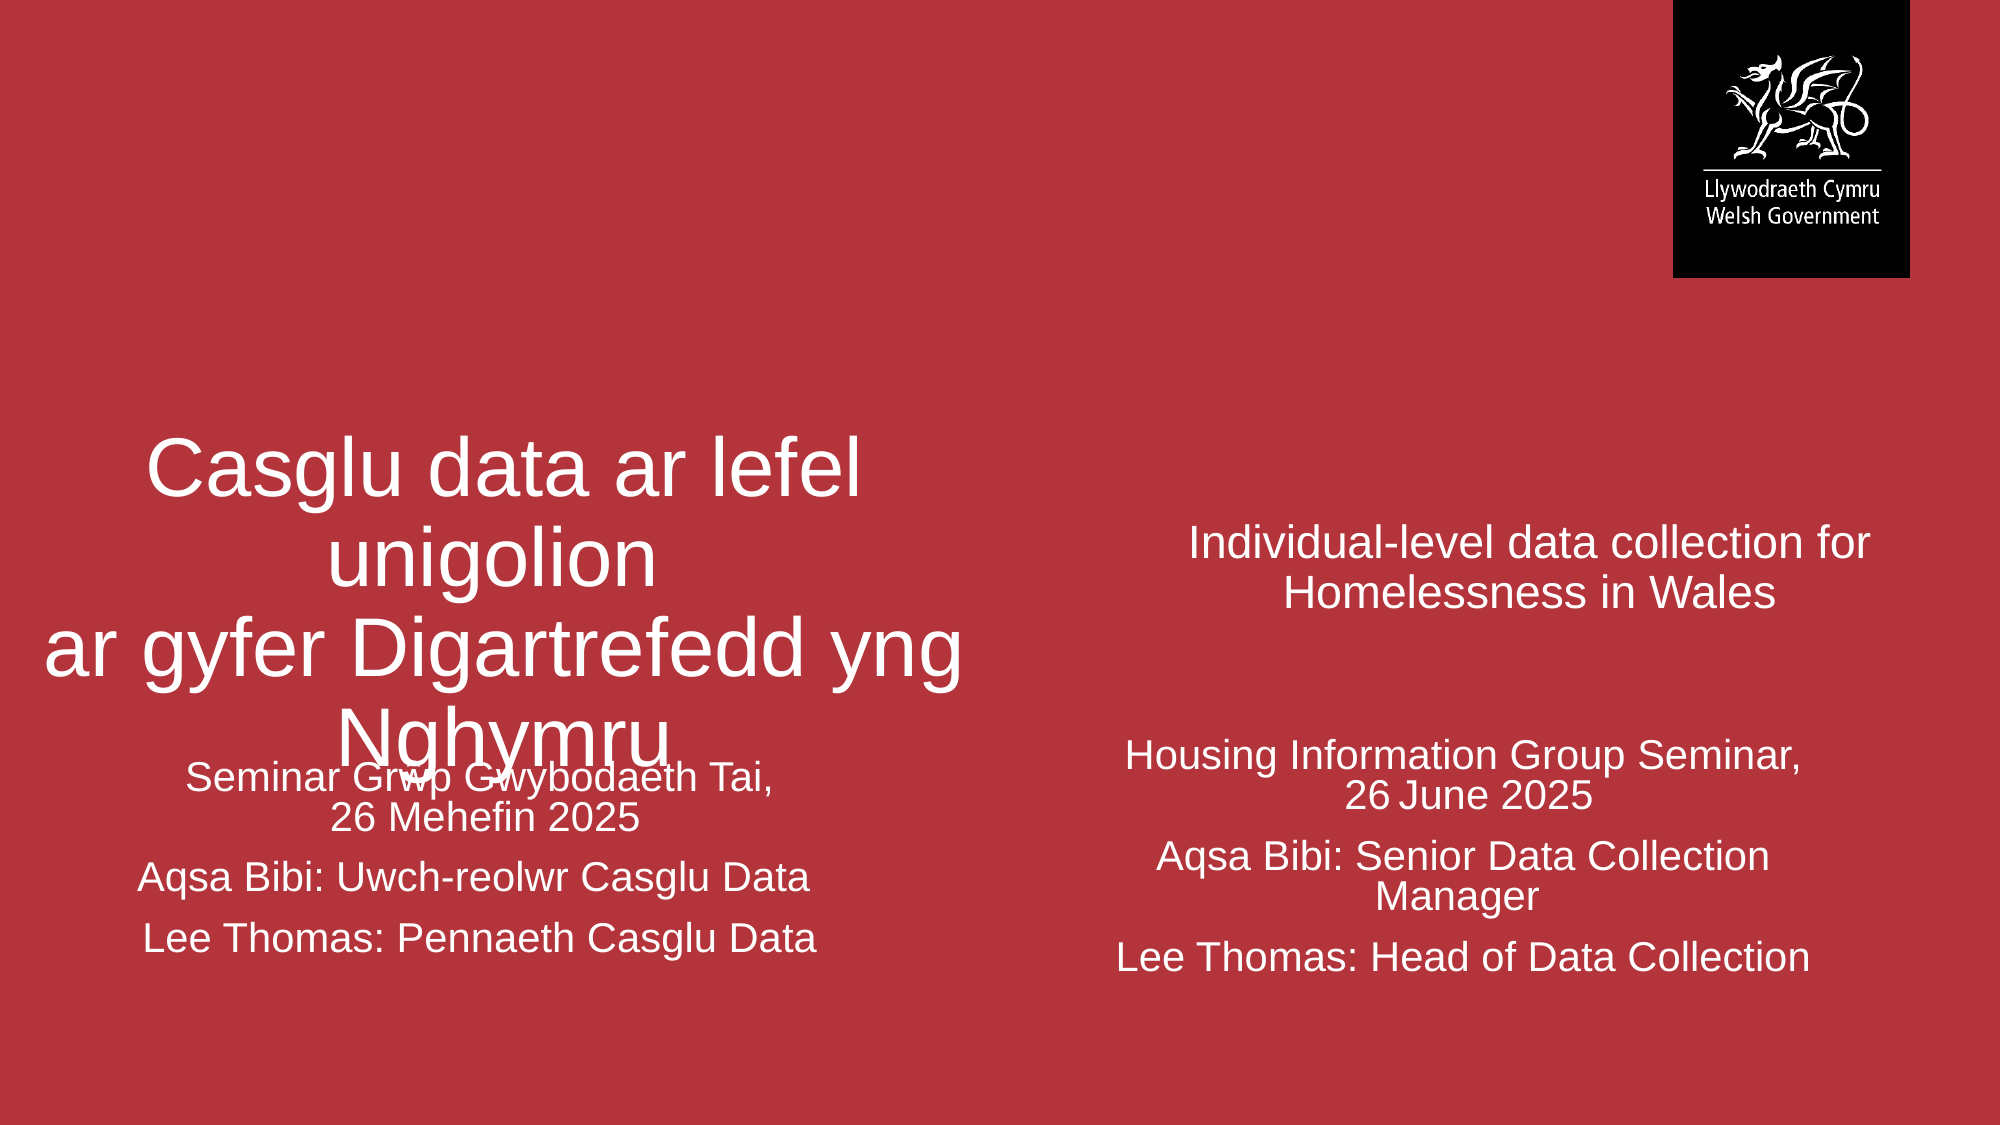

Casglu data ar lefel unigolion
ar gyfer Digartrefedd yng Nghymru
Individual-level data collection for Homelessness in Wales
# Housing Information Group Seminar, 26 June 2025
Aqsa Bibi: Senior Data Collection Manager
Lee Thomas: Head of Data Collection
Seminar Grŵp Gwybodaeth Tai,
 26 Mehefin 2025
Aqsa Bibi: Uwch-reolwr Casglu Data
Lee Thomas: Pennaeth Casglu Data